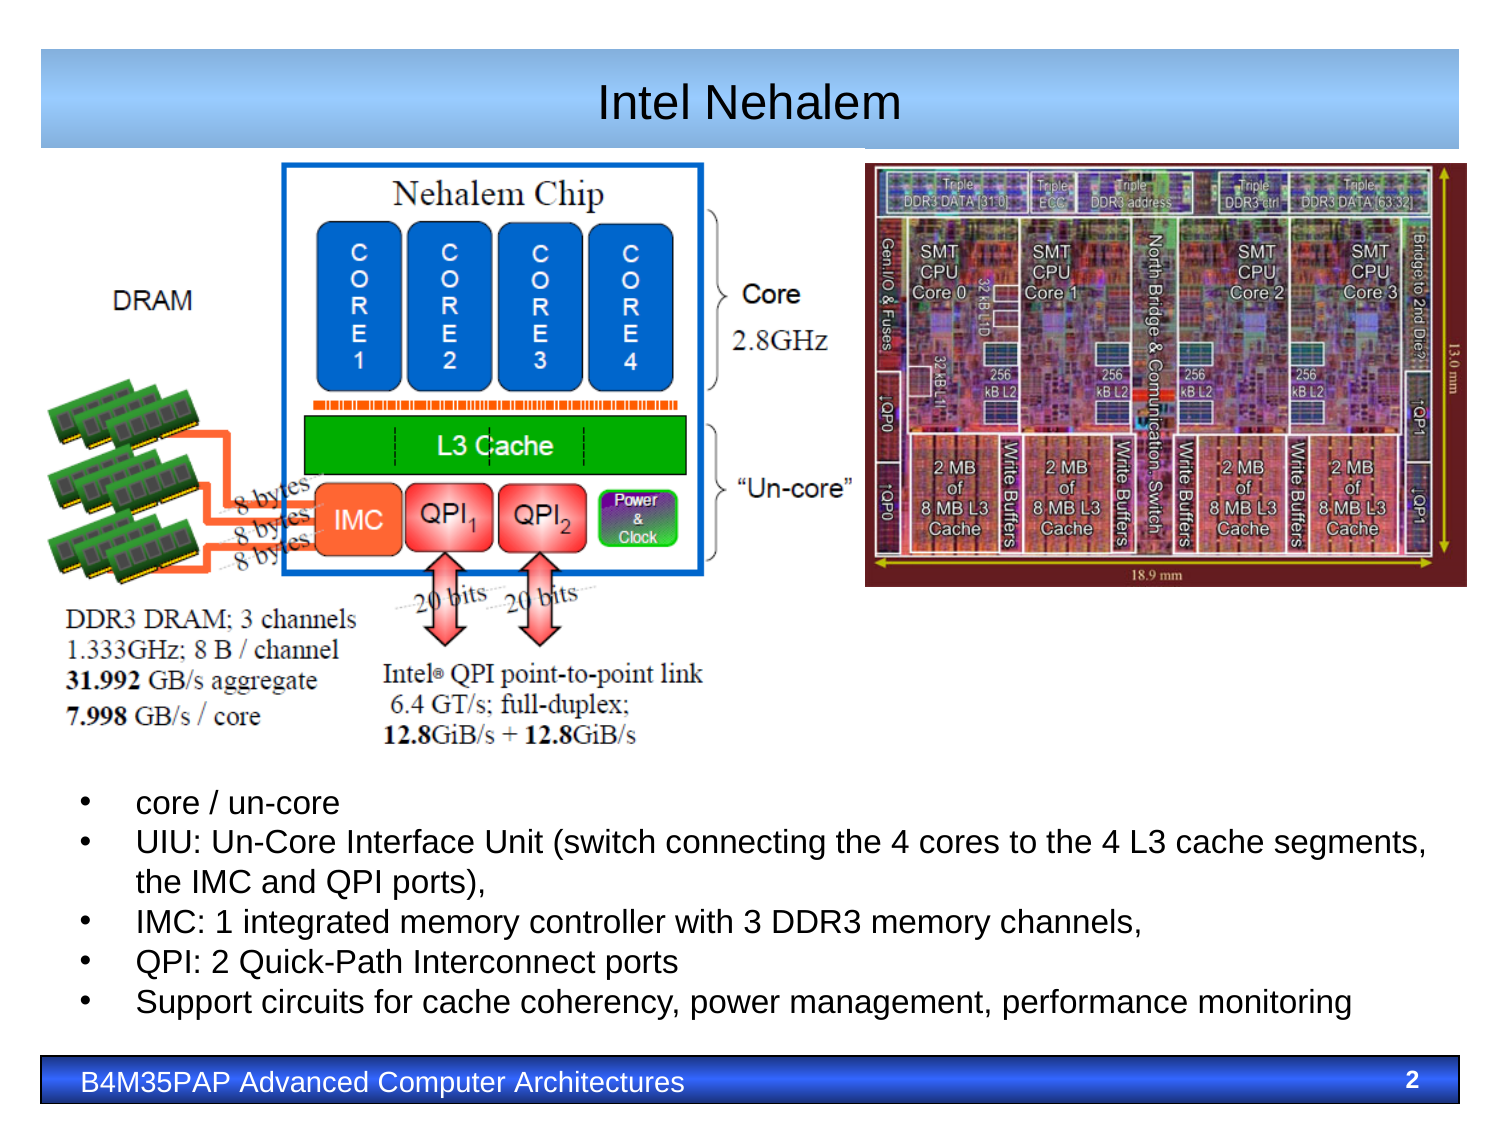

# Intel Nehalem
core / un-core
UIU: Un-Core Interface Unit (switch connecting the 4 cores to the 4 L3 cache segments, the IMC and QPI ports),
IMC: 1 integrated memory controller with 3 DDR3 memory channels,
QPI: 2 Quick-Path Interconnect ports
Support circuits for cache coherency, power management, performance monitoring